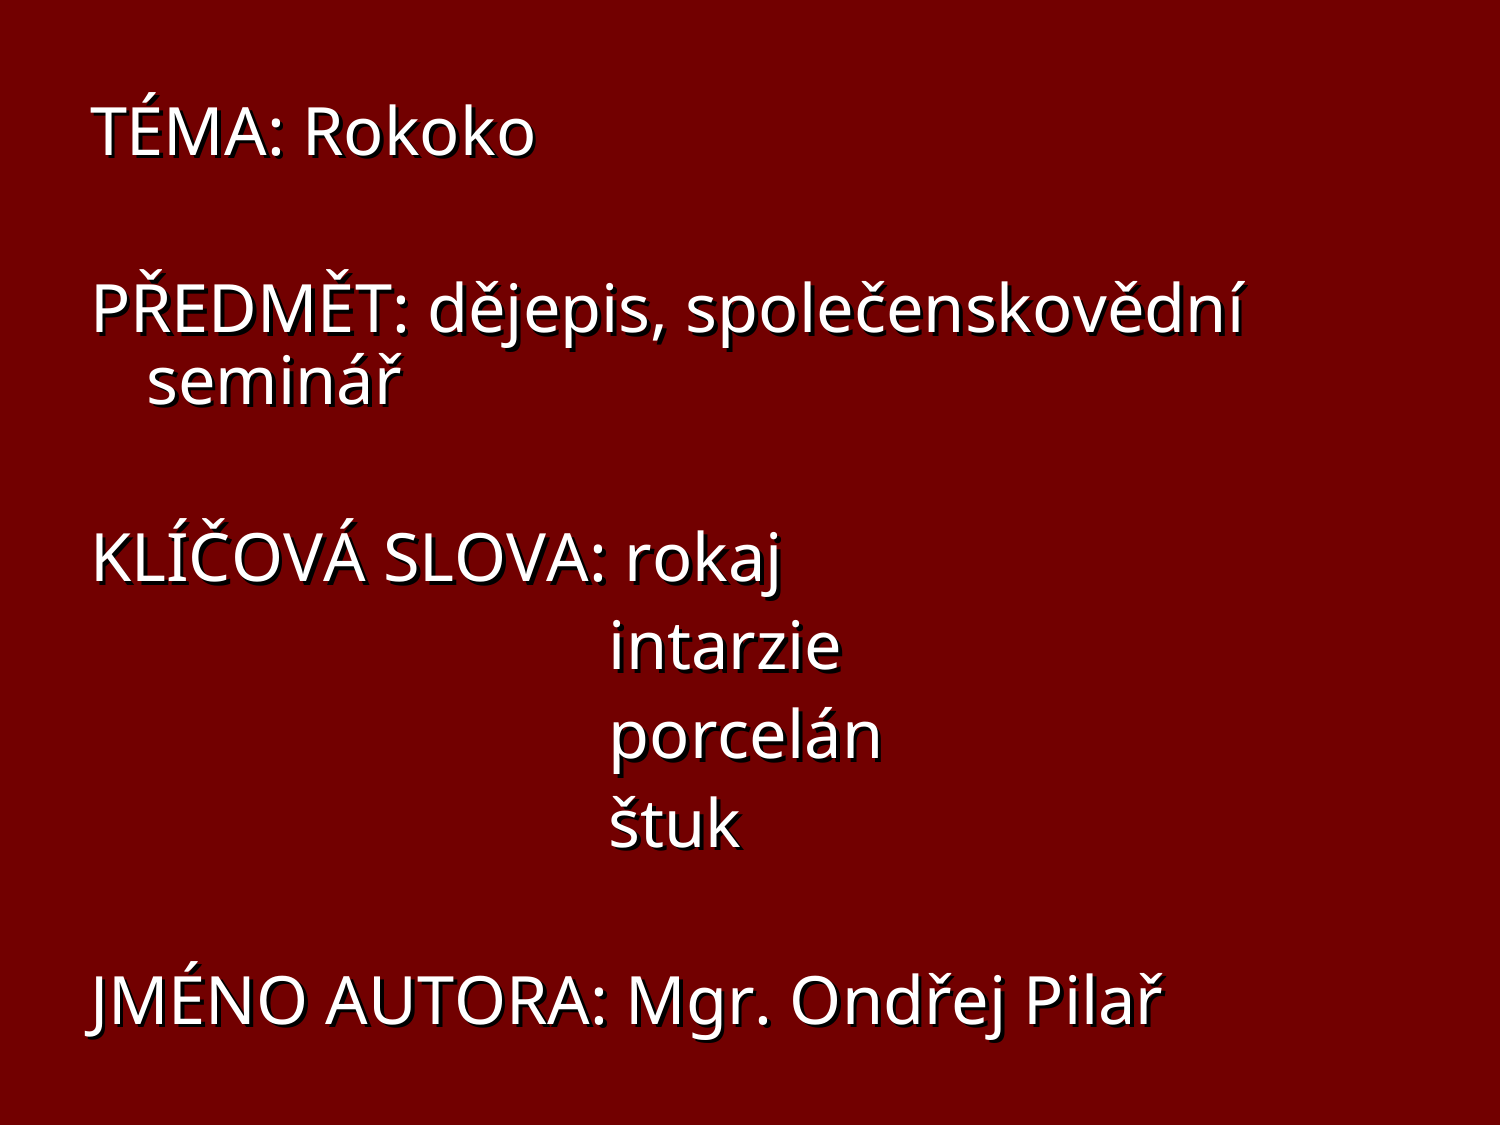

# TÉMA: Rokoko
PŘEDMĚT: dějepis, společenskovědní seminář
KLÍČOVÁ SLOVA: rokaj
				 intarzie
				 porcelán
				 štuk
JMÉNO AUTORA: Mgr. Ondřej Pilař